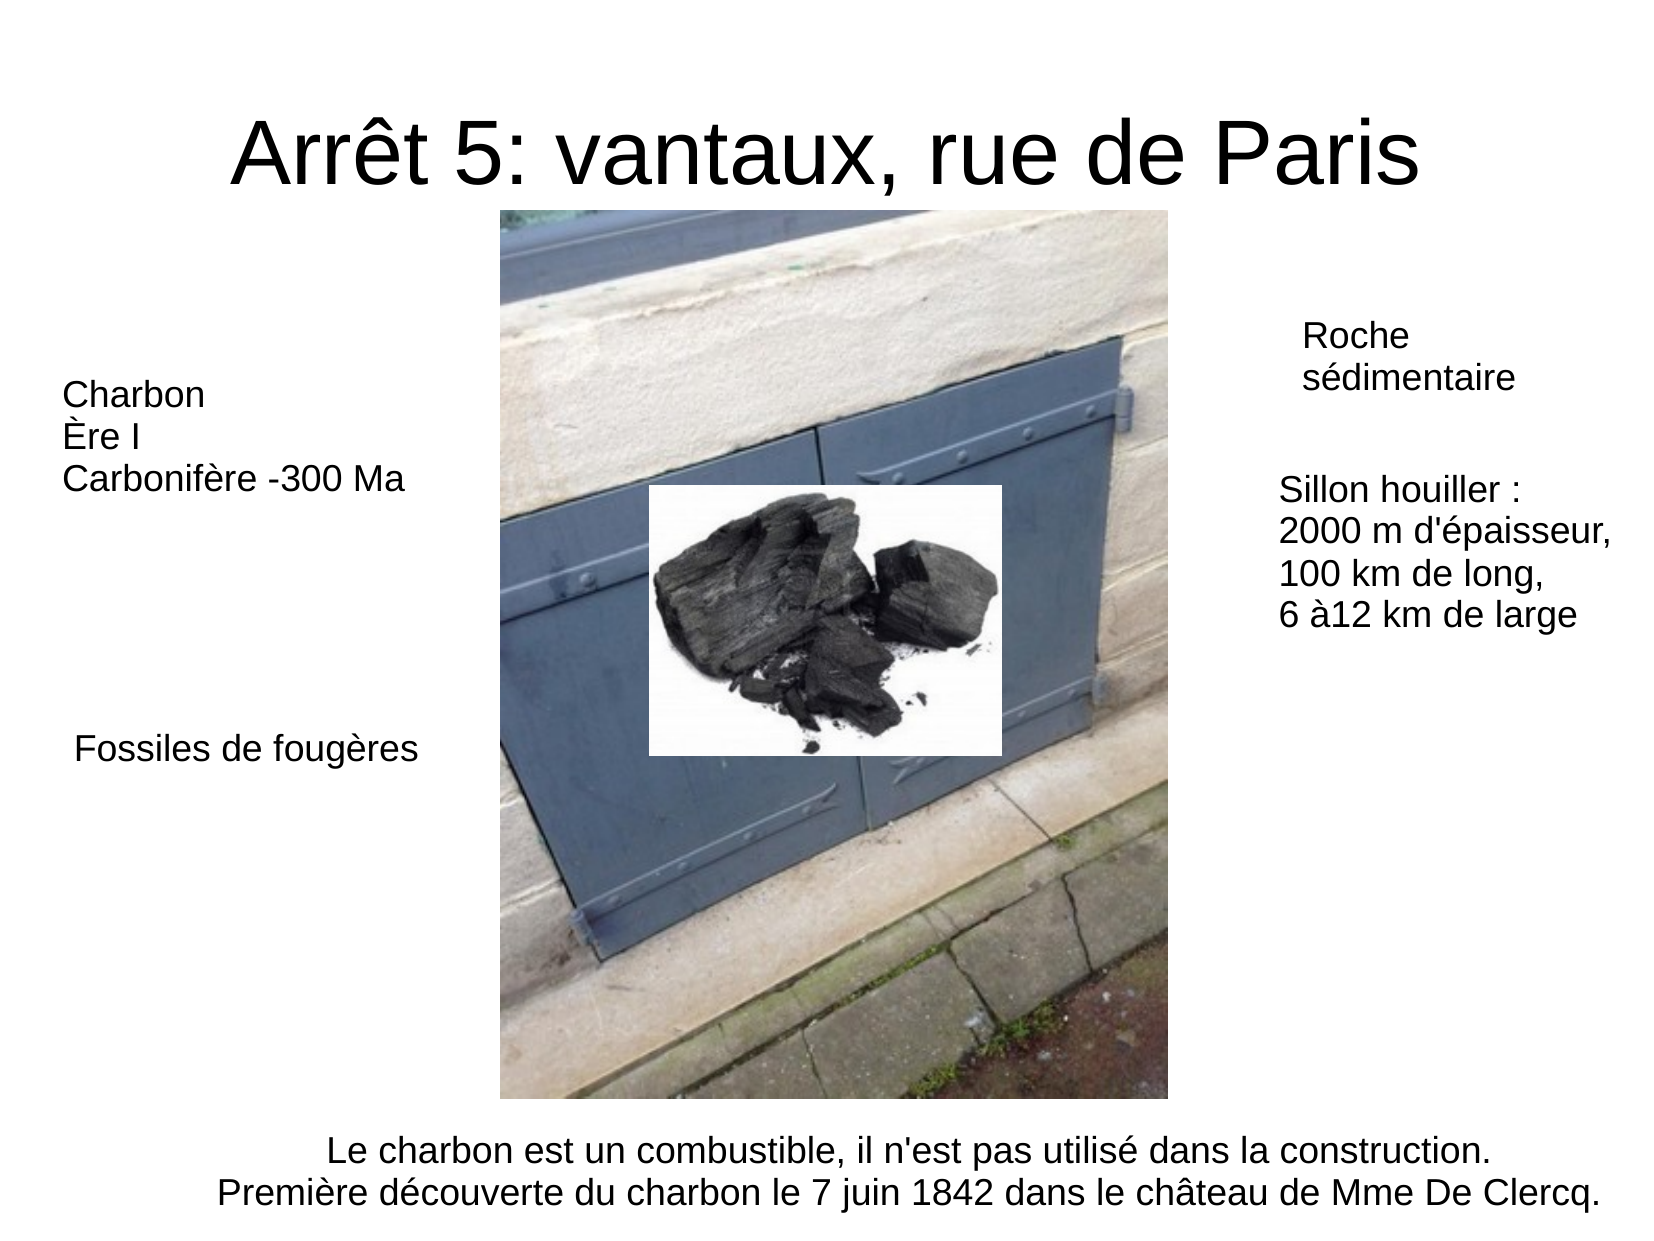

# Arrêt 5: vantaux, rue de Paris
Roche sédimentaire
Charbon
Ère I
Carbonifère -300 Ma
Sillon houiller :
2000 m d'épaisseur, 100 km de long,
6 à12 km de large
Fossiles de fougères
Le charbon est un combustible, il n'est pas utilisé dans la construction.
Première découverte du charbon le 7 juin 1842 dans le château de Mme De Clercq.